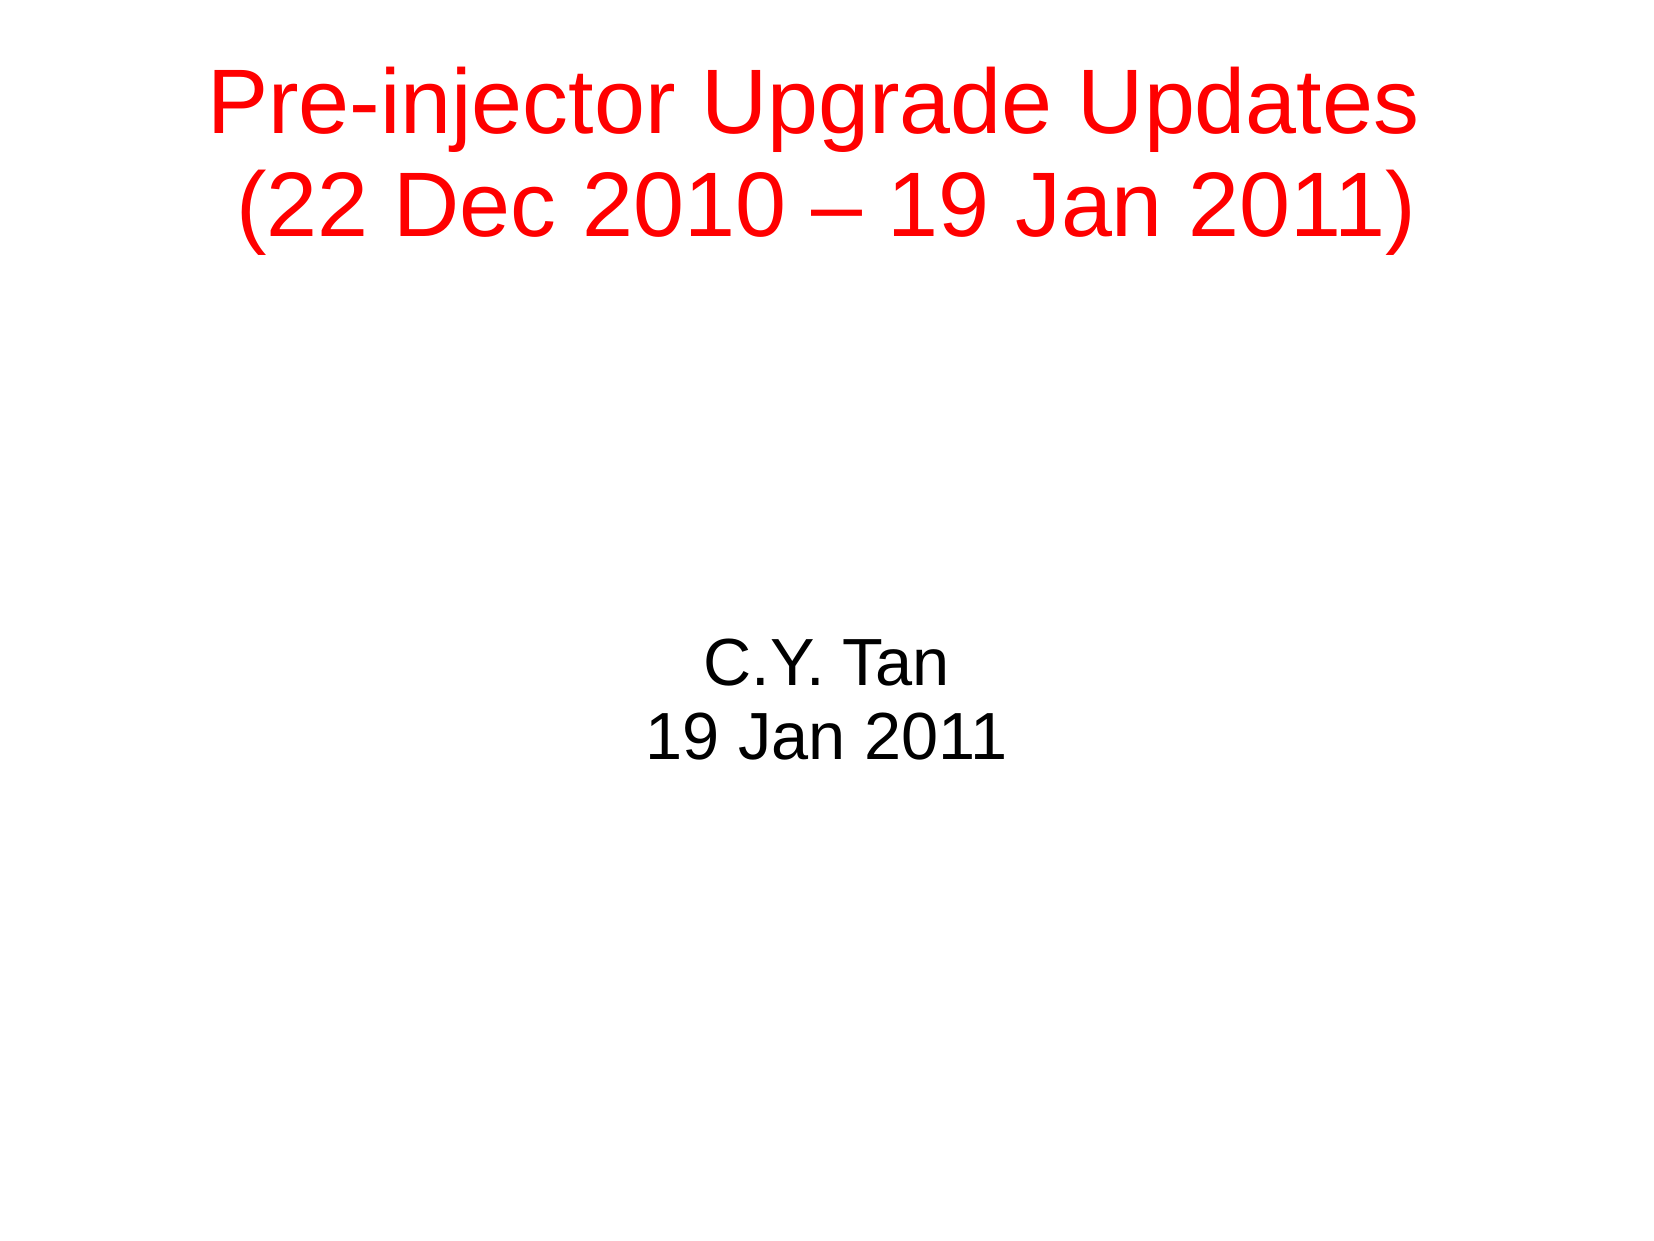

# Pre-injector Upgrade Updates (22 Dec 2010 – 19 Jan 2011)
C.Y. Tan
19 Jan 2011